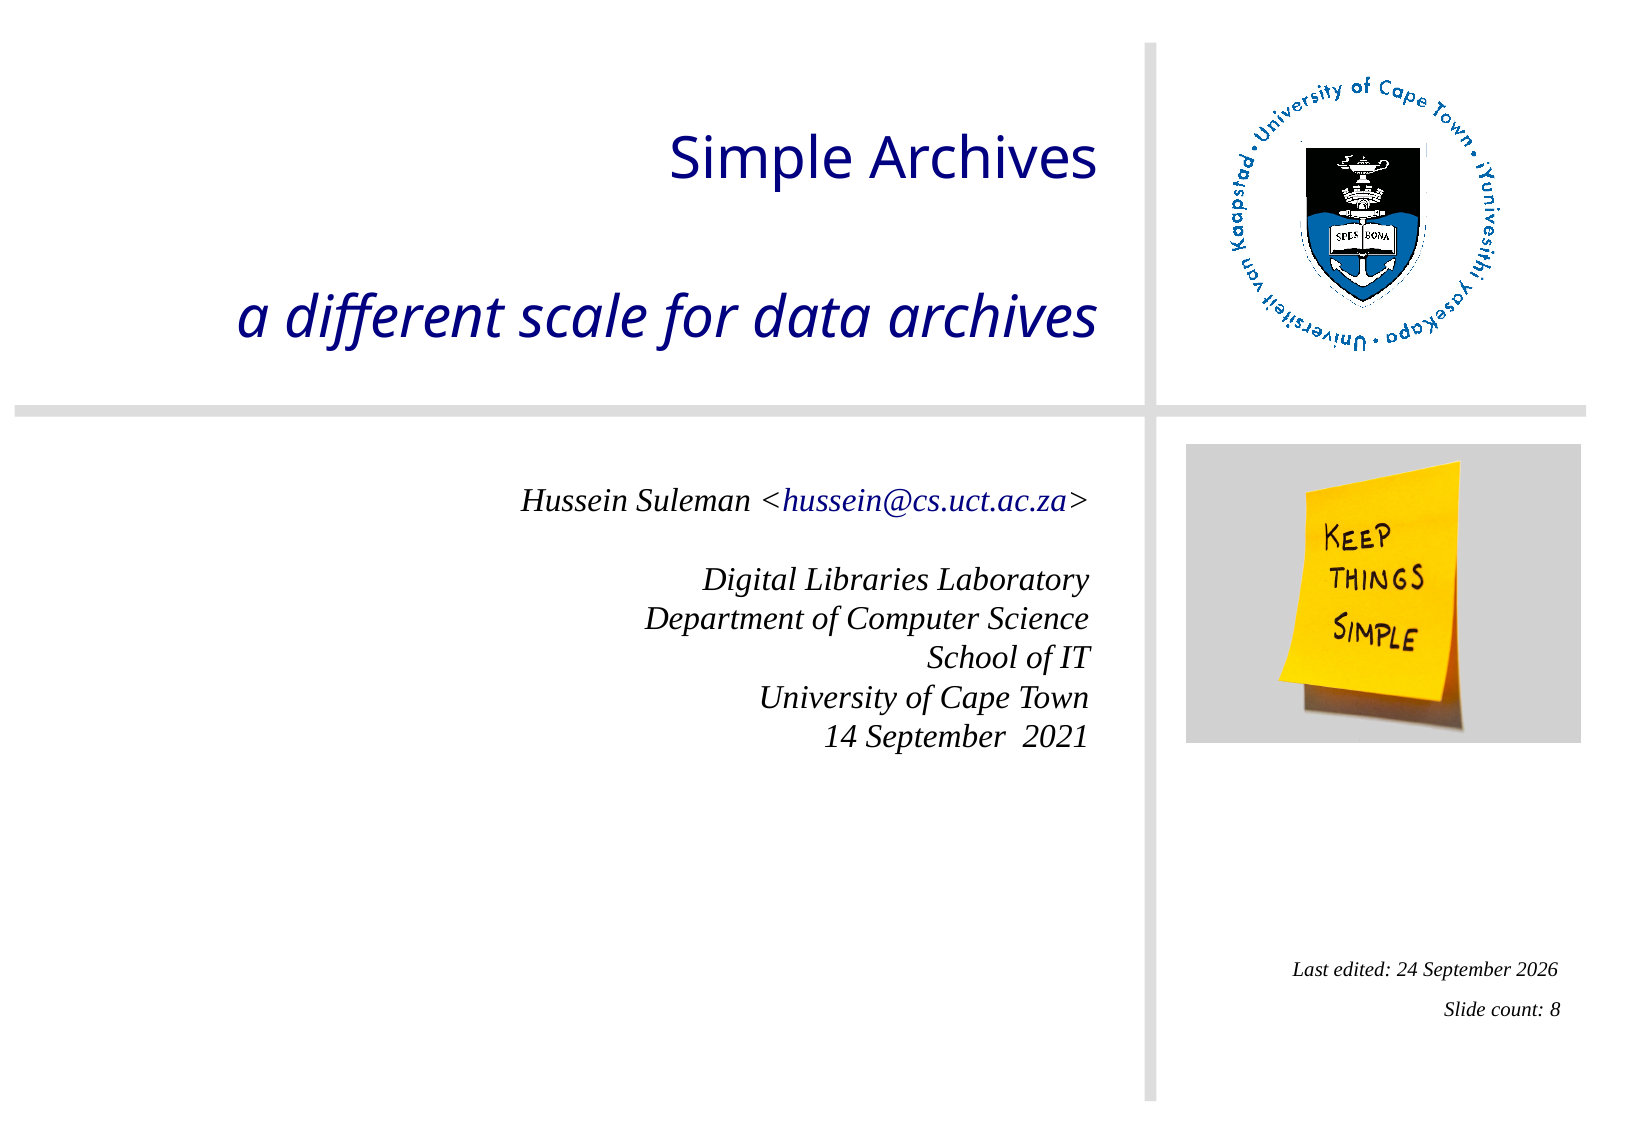

Simple Archives
a different scale for data archives
# Hussein Suleman <hussein@cs.uct.ac.za>
Digital Libraries Laboratory
Department of Computer Science
School of IT
University of Cape Town
14 September 2021
1